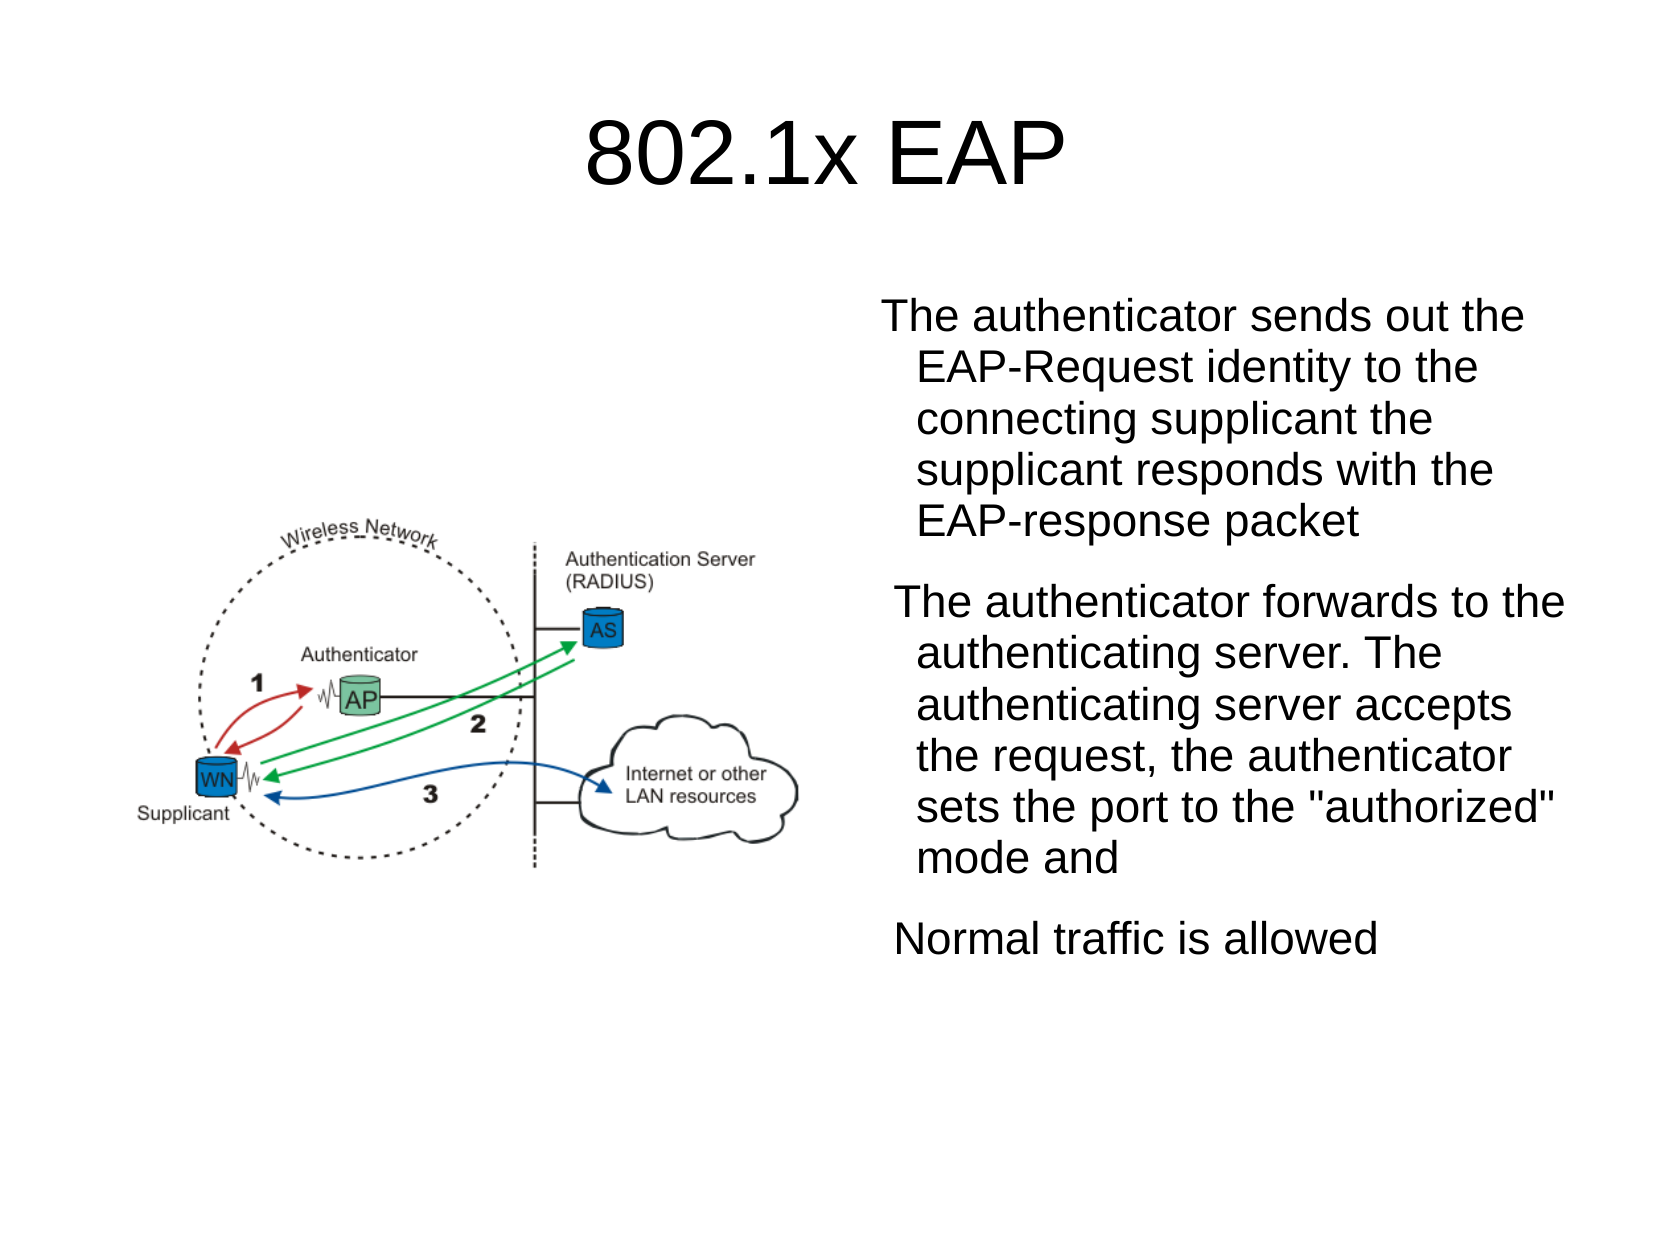

# 802.1x EAP
The authenticator sends out the EAP-Request identity to the connecting supplicant the supplicant responds with the EAP-response packet
 The authenticator forwards to the authenticating server. The authenticating server accepts the request, the authenticator sets the port to the "authorized" mode and
 Normal traffic is allowed